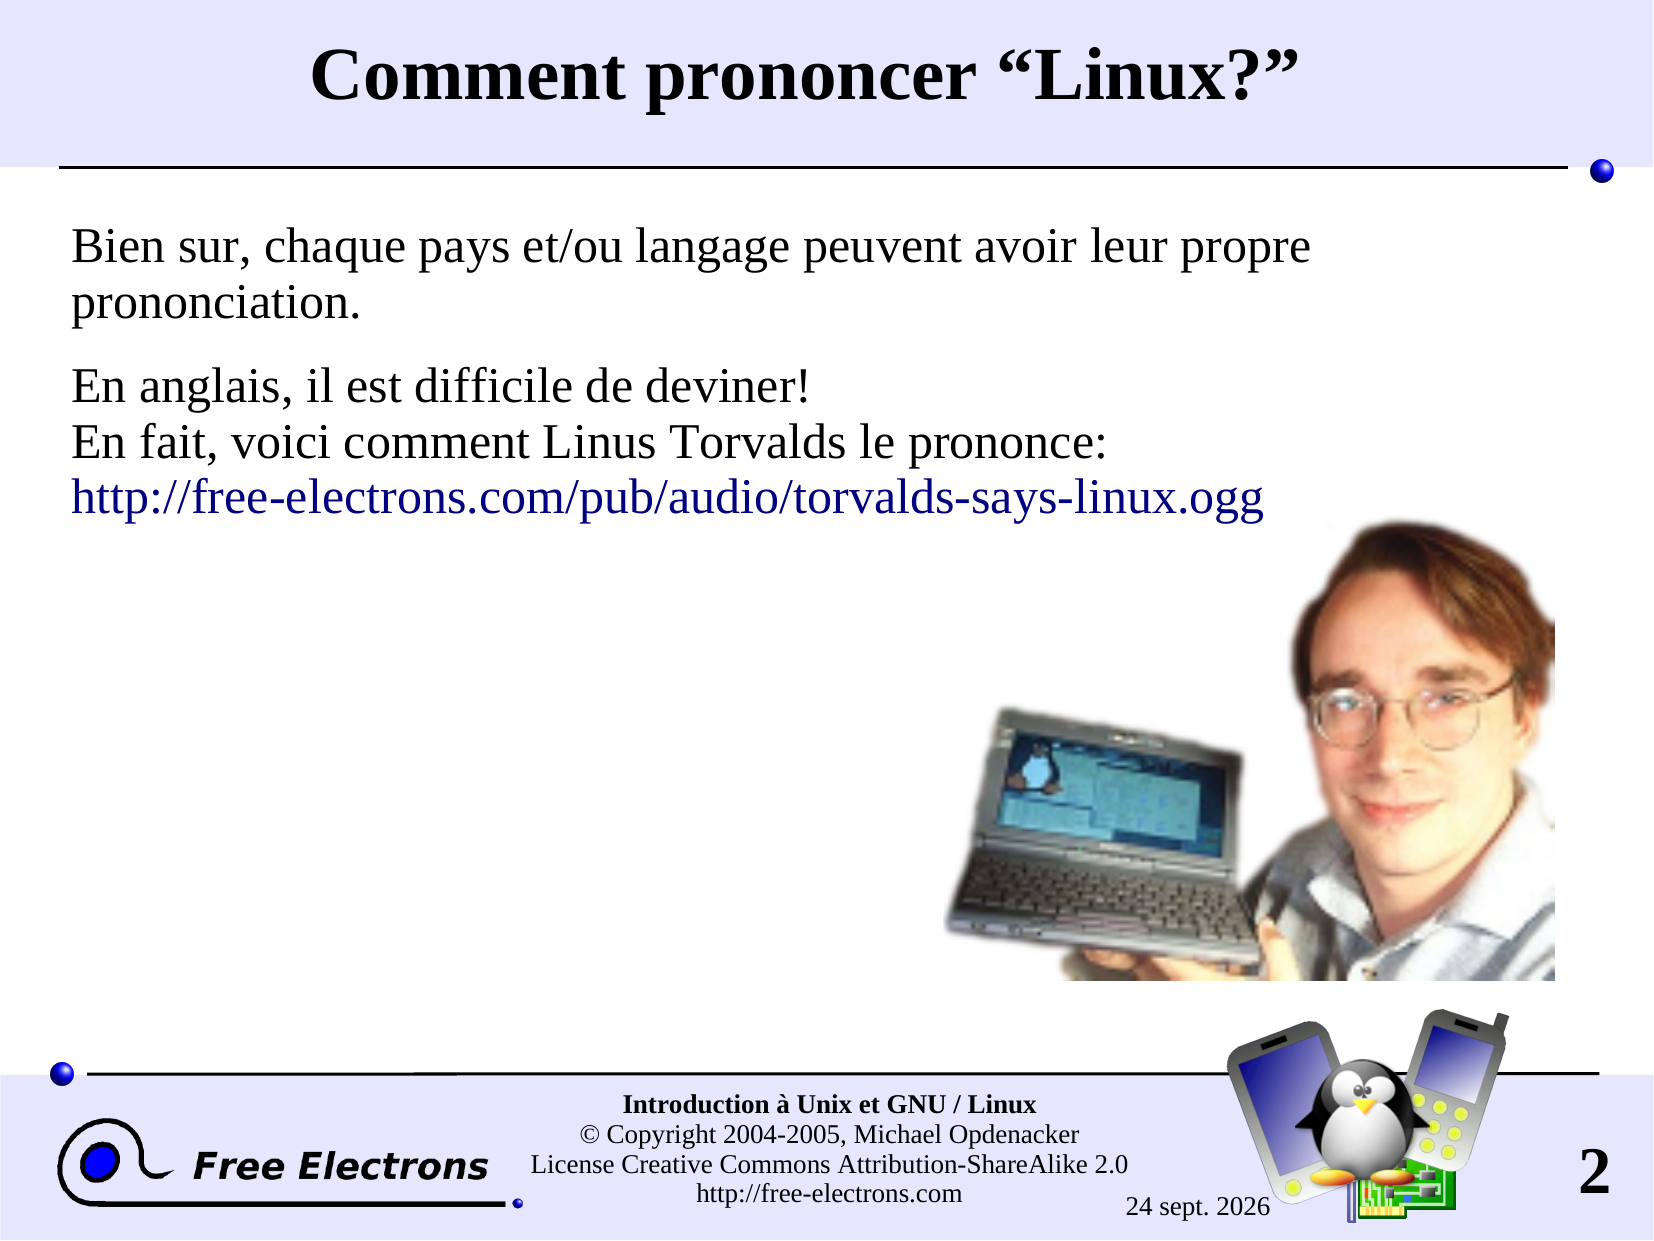

# Comment prononcer “Linux?”
Bien sur, chaque pays et/ou langage peuvent avoir leur propre prononciation.
En anglais, il est difficile de deviner!
En fait, voici comment Linus Torvalds le prononce:
http://free-electrons.com/pub/audio/torvalds-says-linux.ogg